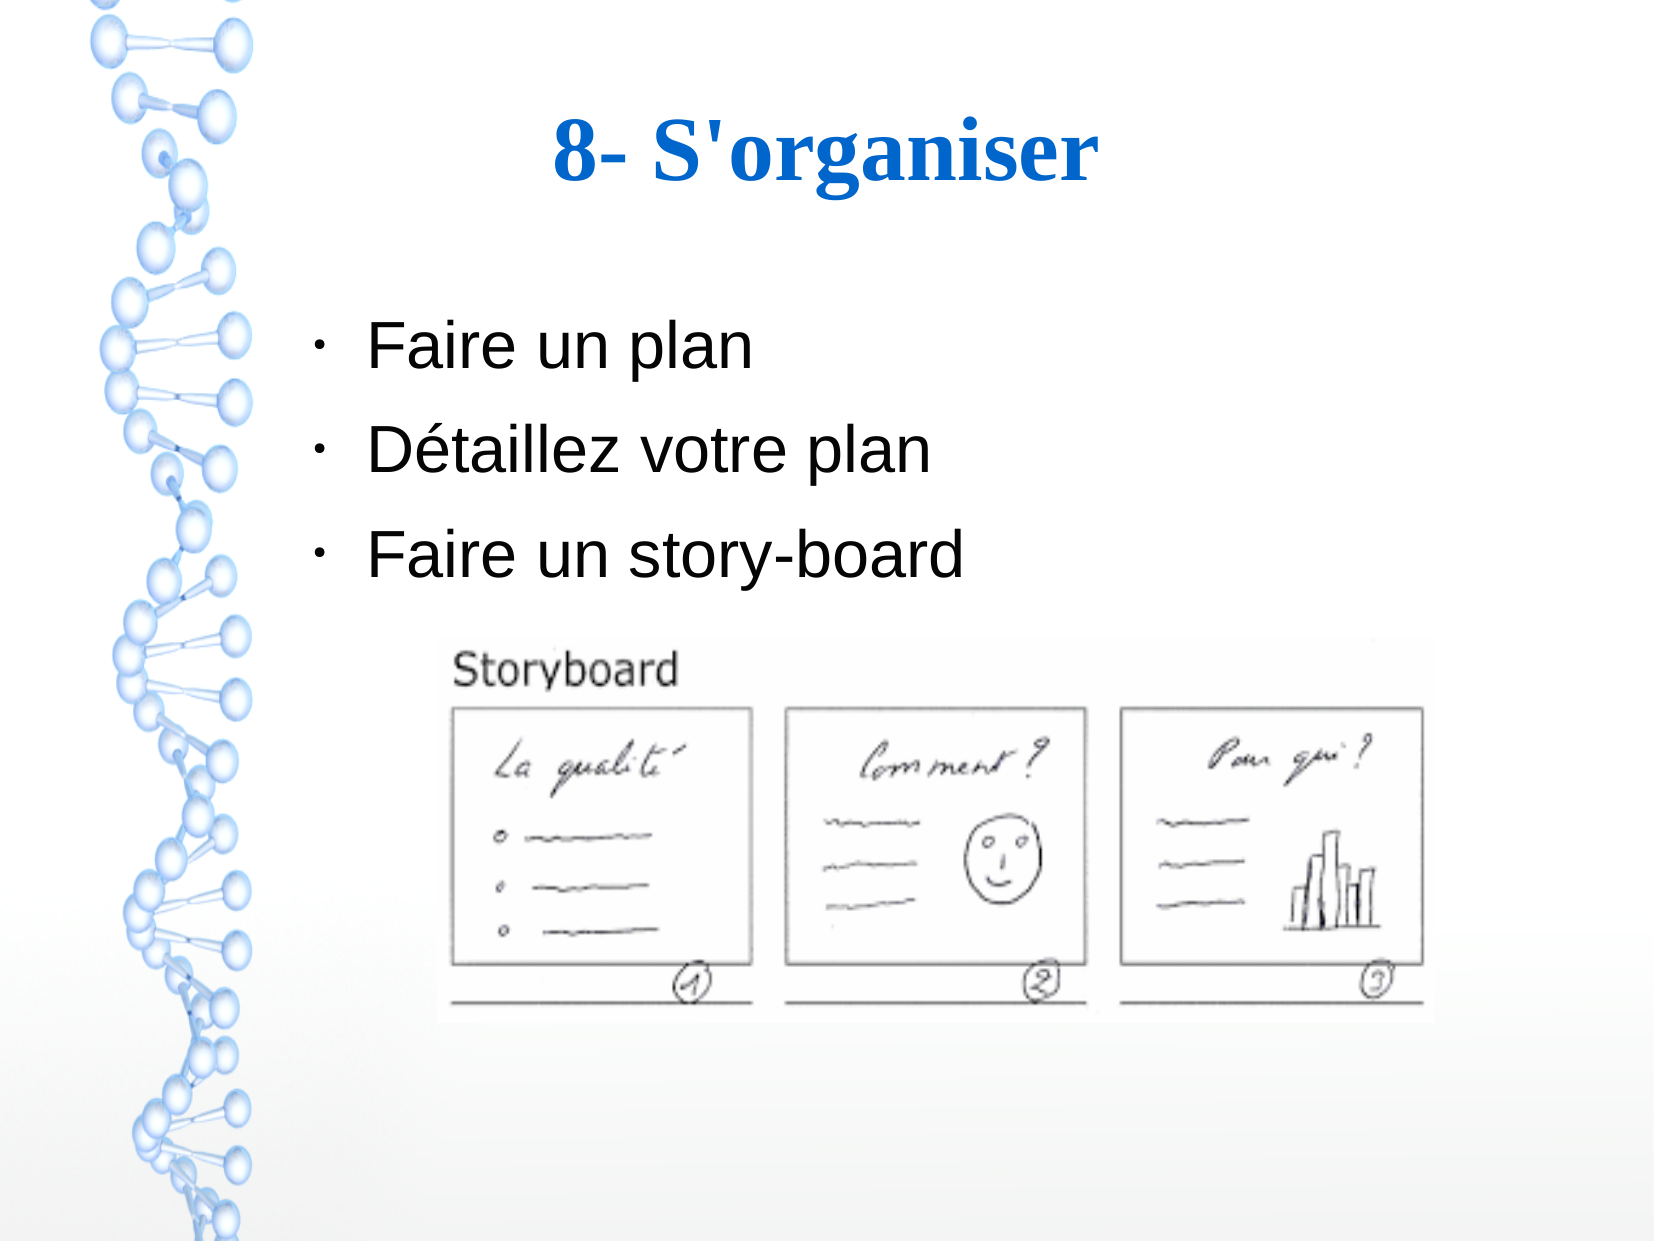

# 8- S'organiser
Faire un plan
Détaillez votre plan
Faire un story-board